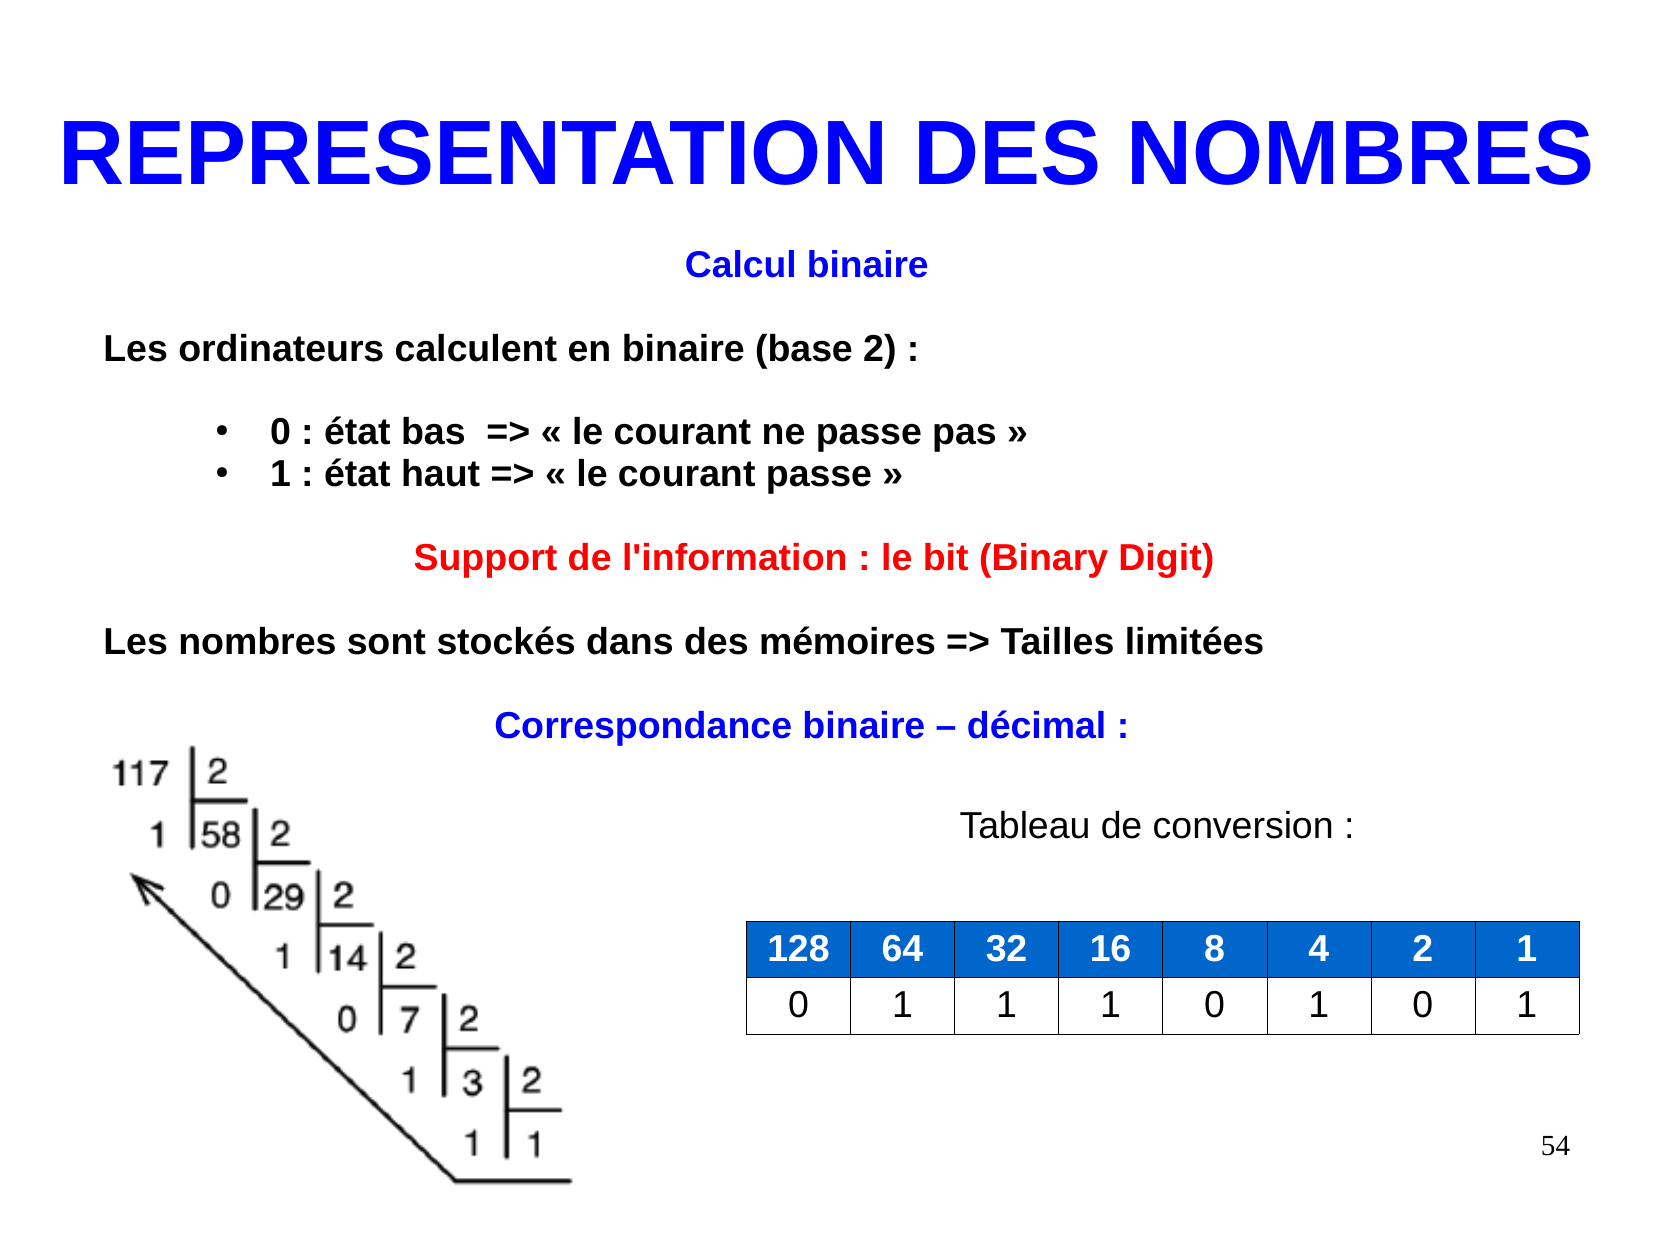

# REPRESENTATION DES NOMBRES
Calcul binaire
Les ordinateurs calculent en binaire (base 2) :
0 : état bas => « le courant ne passe pas »
1 : état haut => « le courant passe »
Support de l'information : le bit (Binary Digit)
Les nombres sont stockés dans des mémoires => Tailles limitées
Correspondance binaire – décimal :
Tableau de conversion :
| 128 | 64 | 32 | 16 | 8 | 4 | 2 | 1 |
| --- | --- | --- | --- | --- | --- | --- | --- |
| 0 | 1 | 1 | 1 | 0 | 1 | 0 | 1 |
54